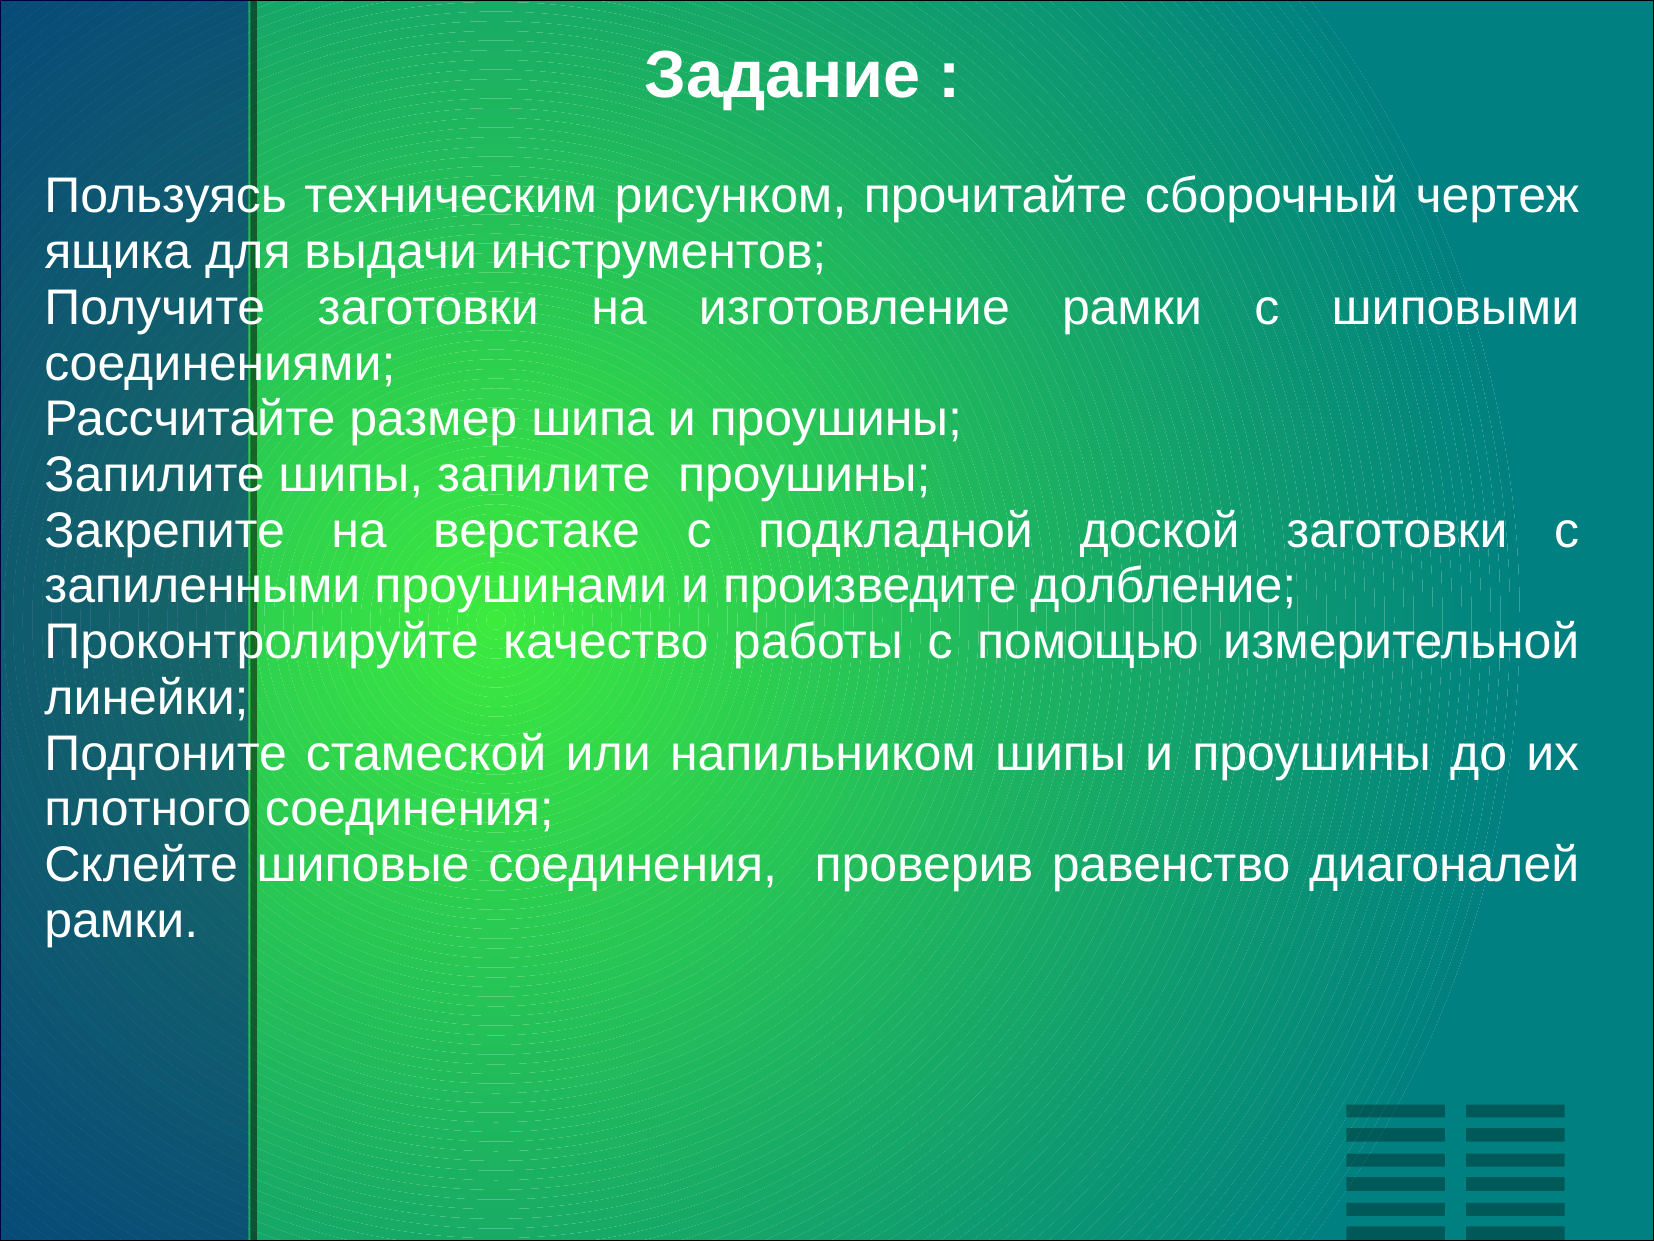

Задание :
Пользуясь техническим рисунком, прочитайте сборочный чертеж ящика для выдачи инструментов;
Получите заготовки на изготовление рамки с шиповыми соединениями;
Рассчитайте размер шипа и проушины;
Запилите шипы, запилите проушины;
Закрепите на верстаке с подкладной доской заготовки с запиленными проушинами и произведите долбление;
Проконтролируйте качество работы с помощью измерительной линейки;
Подгоните стамеской или напильником шипы и проушины до их плотного соединения;
Склейте шиповые соединения, проверив равенство диагоналей рамки.